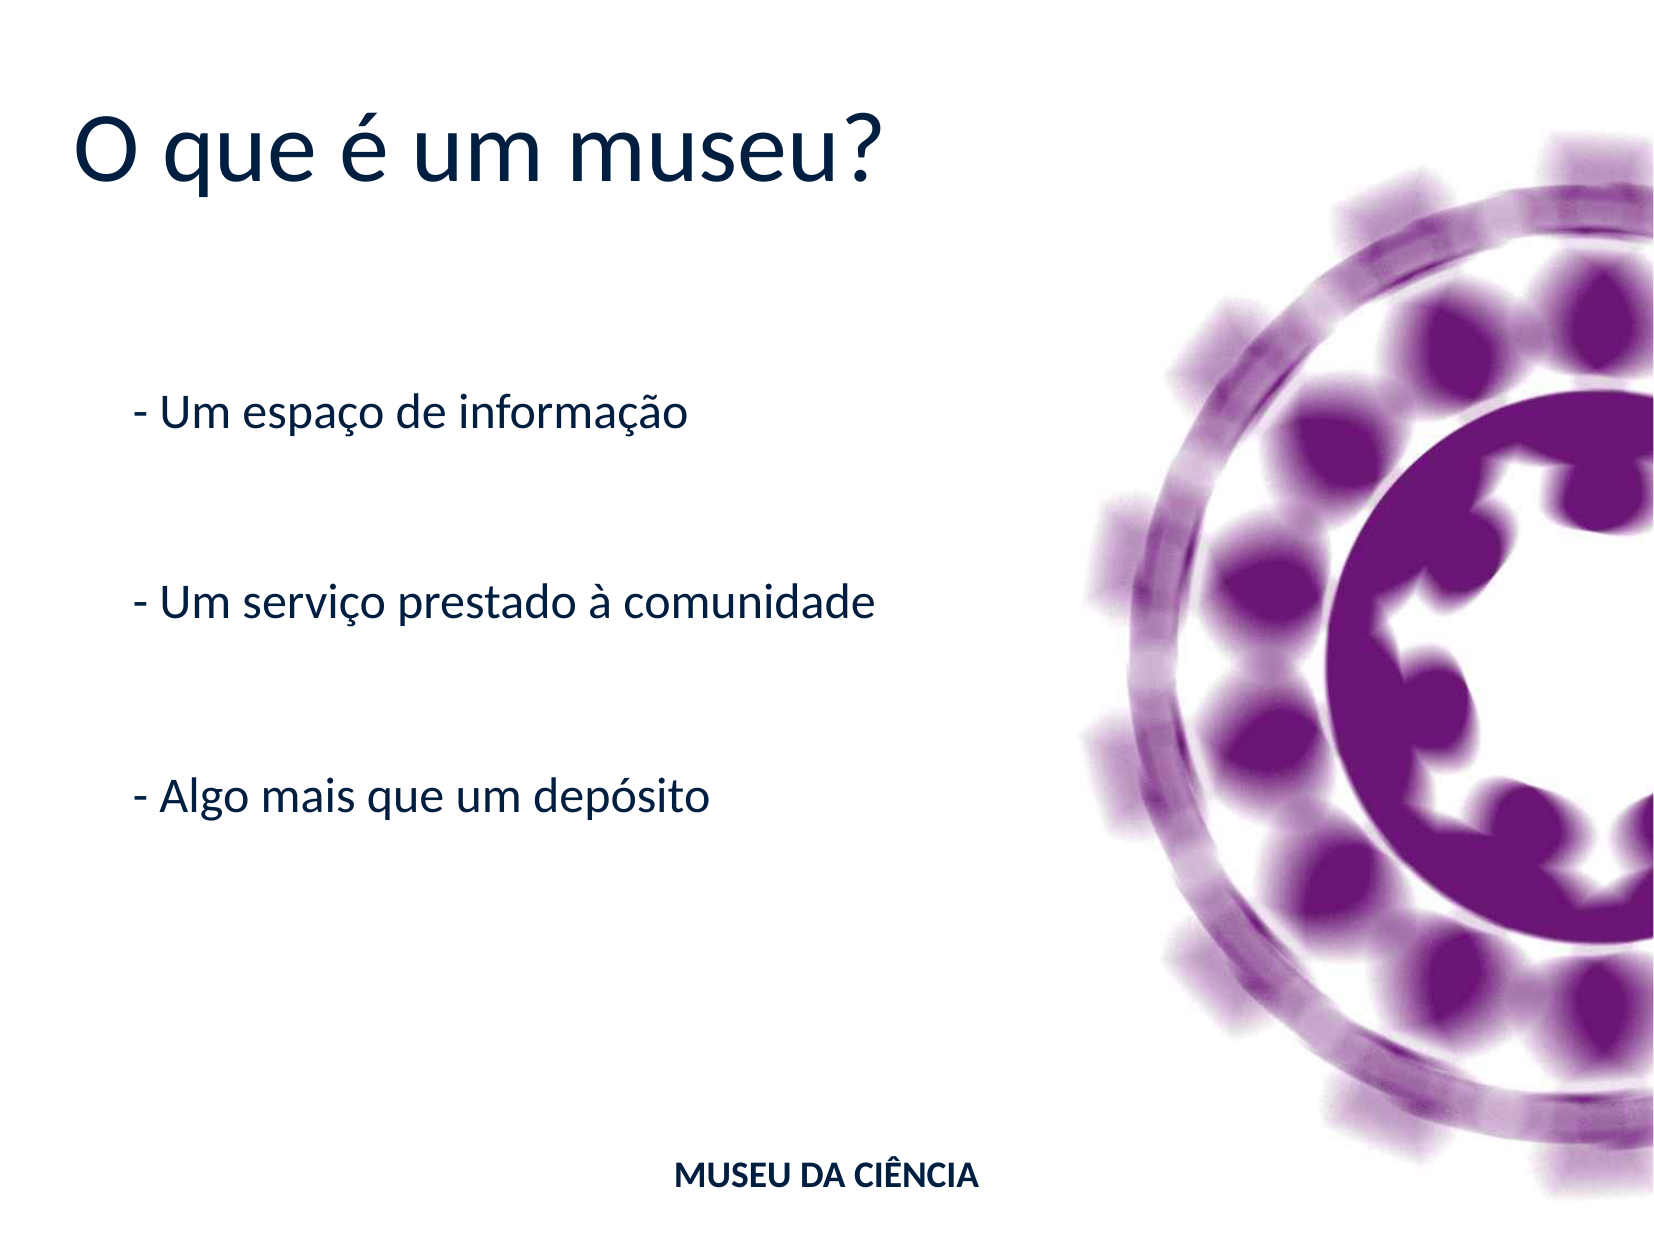

O que é um museu?
- Um espaço de informação
- Um serviço prestado à comunidade
- Algo mais que um depósito
MUSEU DA CIÊNCIA